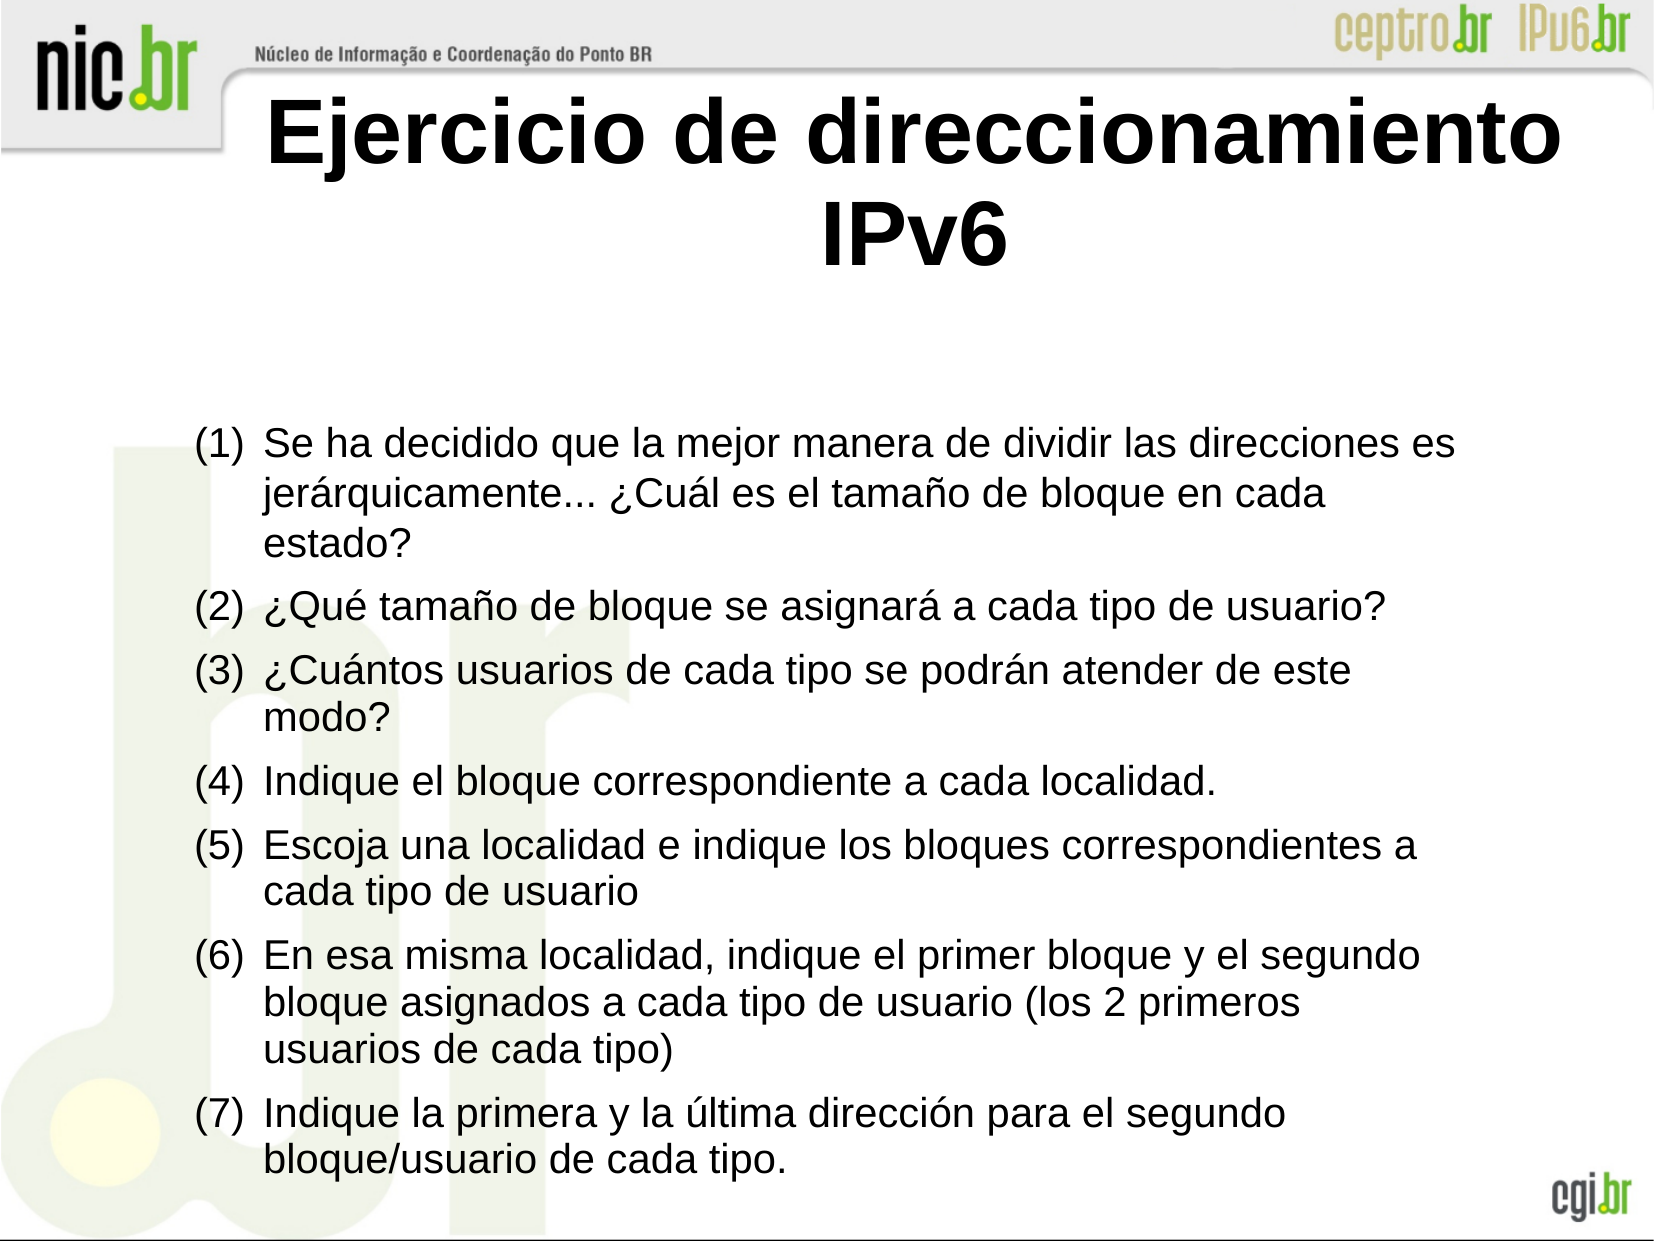

Ejercicio de direccionamiento IPv6
Se ha decidido que la mejor manera de dividir las direcciones es jerárquicamente... ¿Cuál es el tamaño de bloque en cada estado?
¿Qué tamaño de bloque se asignará a cada tipo de usuario?
¿Cuántos usuarios de cada tipo se podrán atender de este modo?
Indique el bloque correspondiente a cada localidad.
Escoja una localidad e indique los bloques correspondientes a cada tipo de usuario
En esa misma localidad, indique el primer bloque y el segundo bloque asignados a cada tipo de usuario (los 2 primeros usuarios de cada tipo)
Indique la primera y la última dirección para el segundo bloque/usuario de cada tipo.